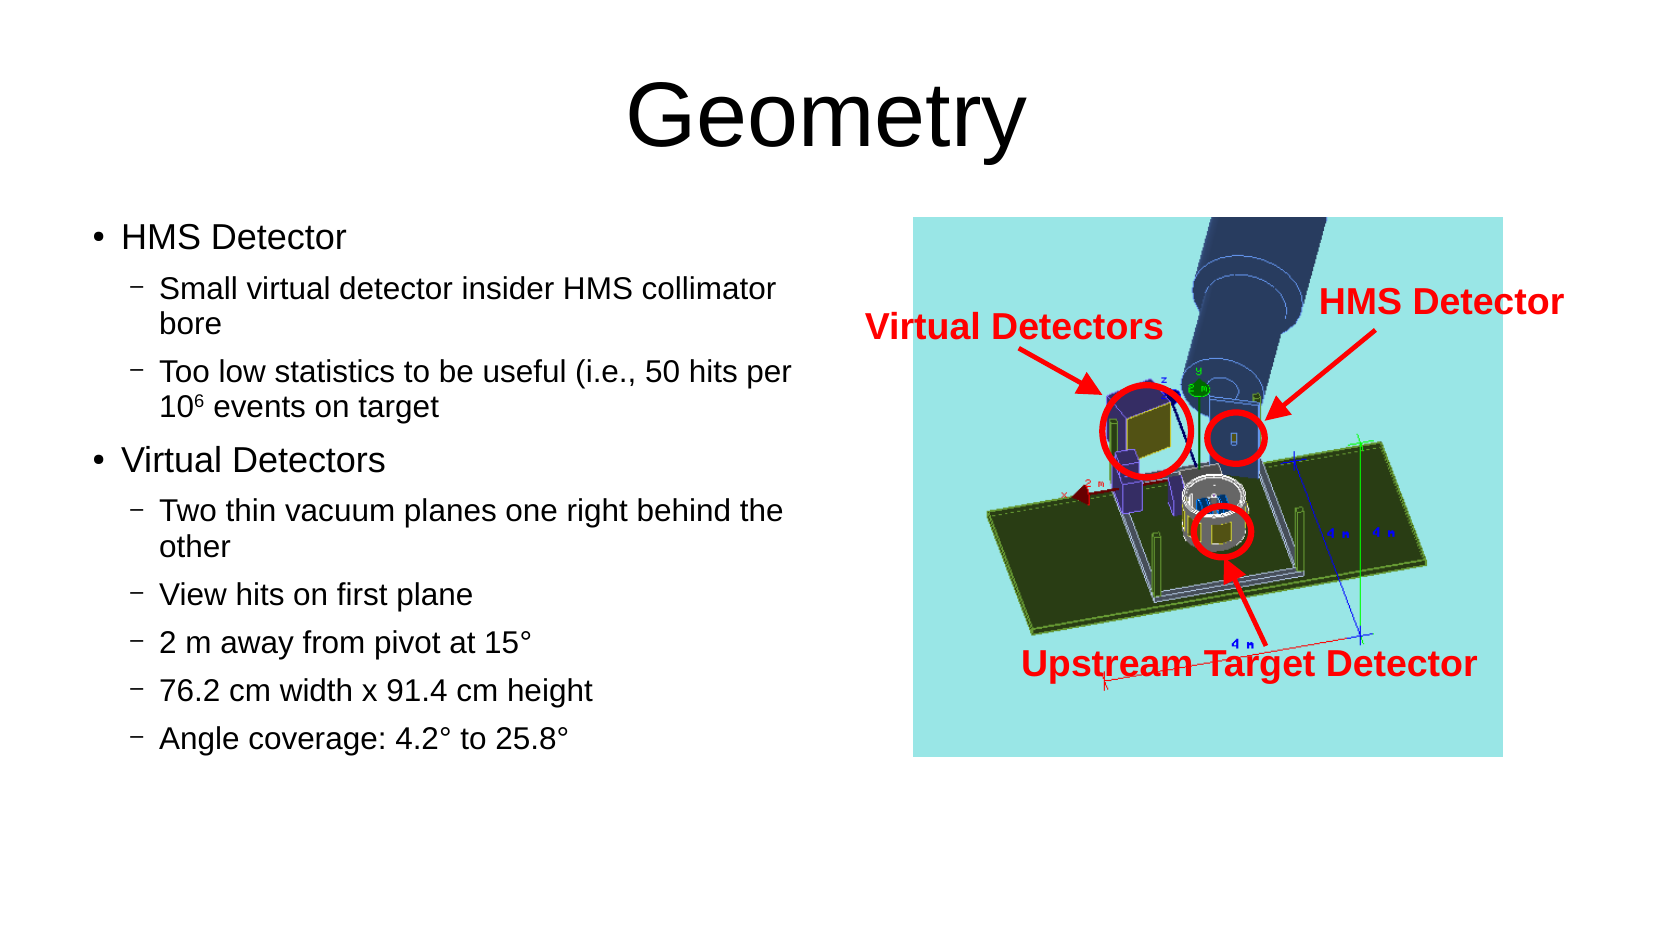

# Geometry
HMS Detector
Small virtual detector insider HMS collimator bore
Too low statistics to be useful (i.e., 50 hits per 106 events on target
Virtual Detectors
Two thin vacuum planes one right behind the other
View hits on first plane
2 m away from pivot at 15°
76.2 cm width x 91.4 cm height
Angle coverage: 4.2° to 25.8°
HMS Detector
Virtual Detectors
Upstream Target Detector